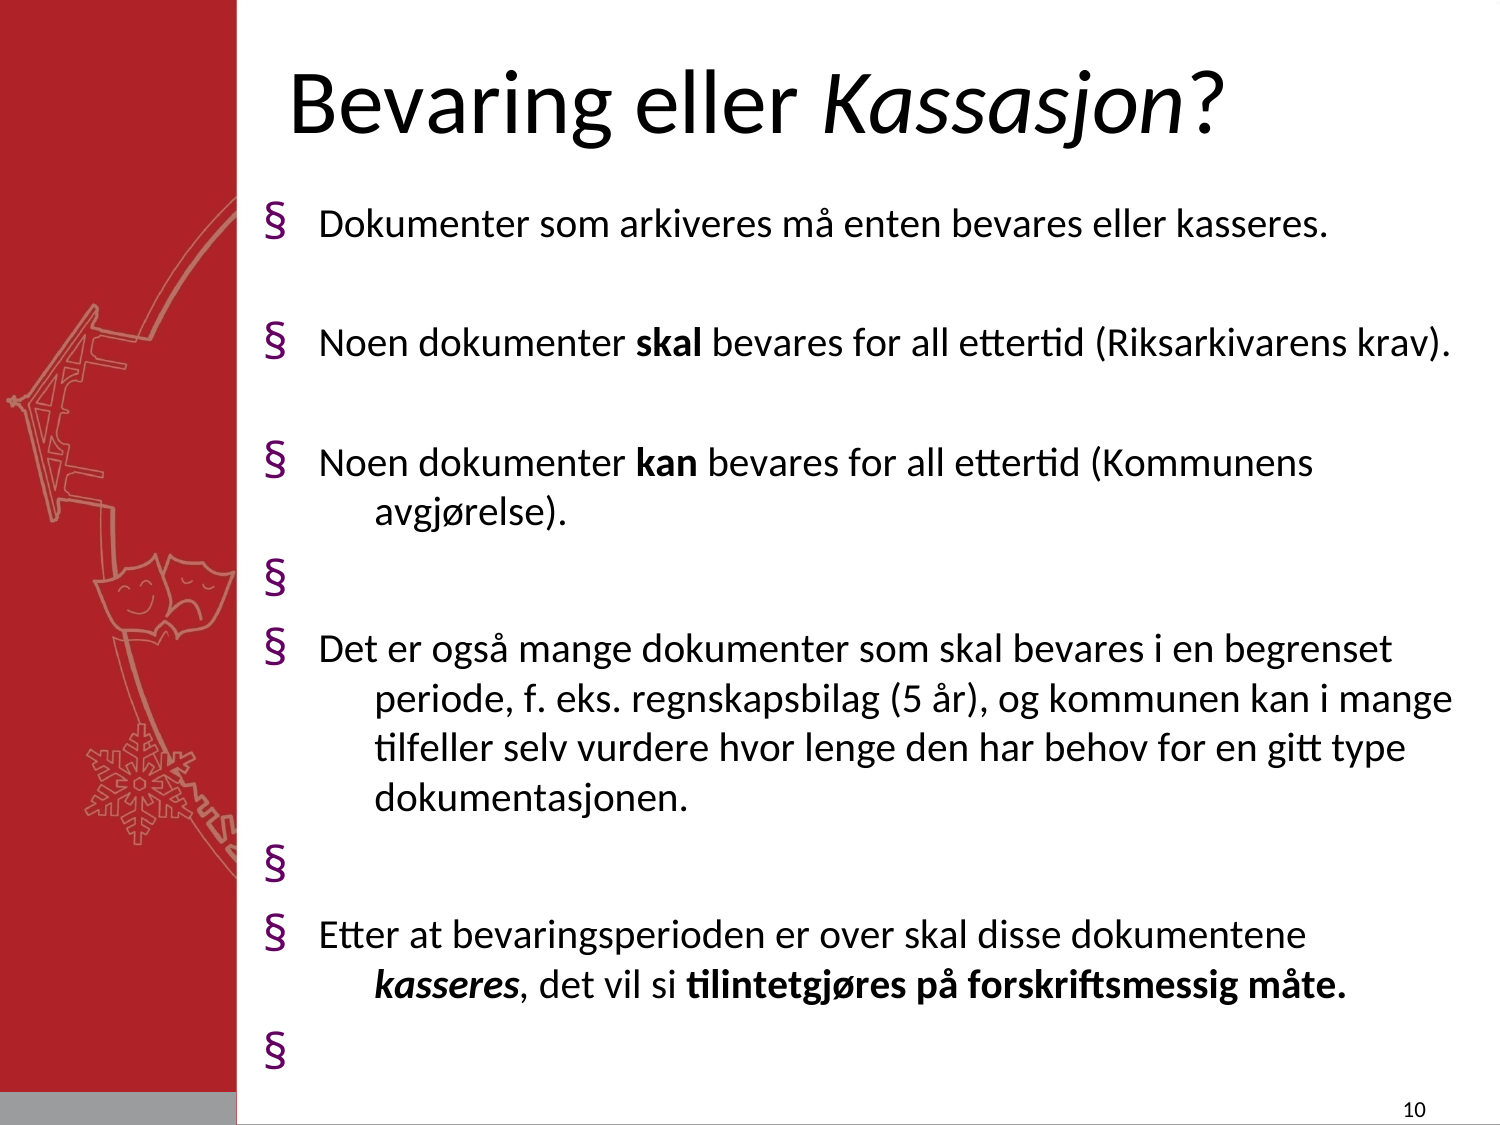

# Bevaring eller Kassasjon?
Dokumenter som arkiveres må enten bevares eller kasseres.
Noen dokumenter skal bevares for all ettertid (Riksarkivarens krav).
Noen dokumenter kan bevares for all ettertid (Kommunens avgjørelse).
Det er også mange dokumenter som skal bevares i en begrenset periode, f. eks. regnskapsbilag (5 år), og kommunen kan i mange tilfeller selv vurdere hvor lenge den har behov for en gitt type dokumentasjonen.
Etter at bevaringsperioden er over skal disse dokumentene kasseres, det vil si tilintetgjøres på forskriftsmessig måte.